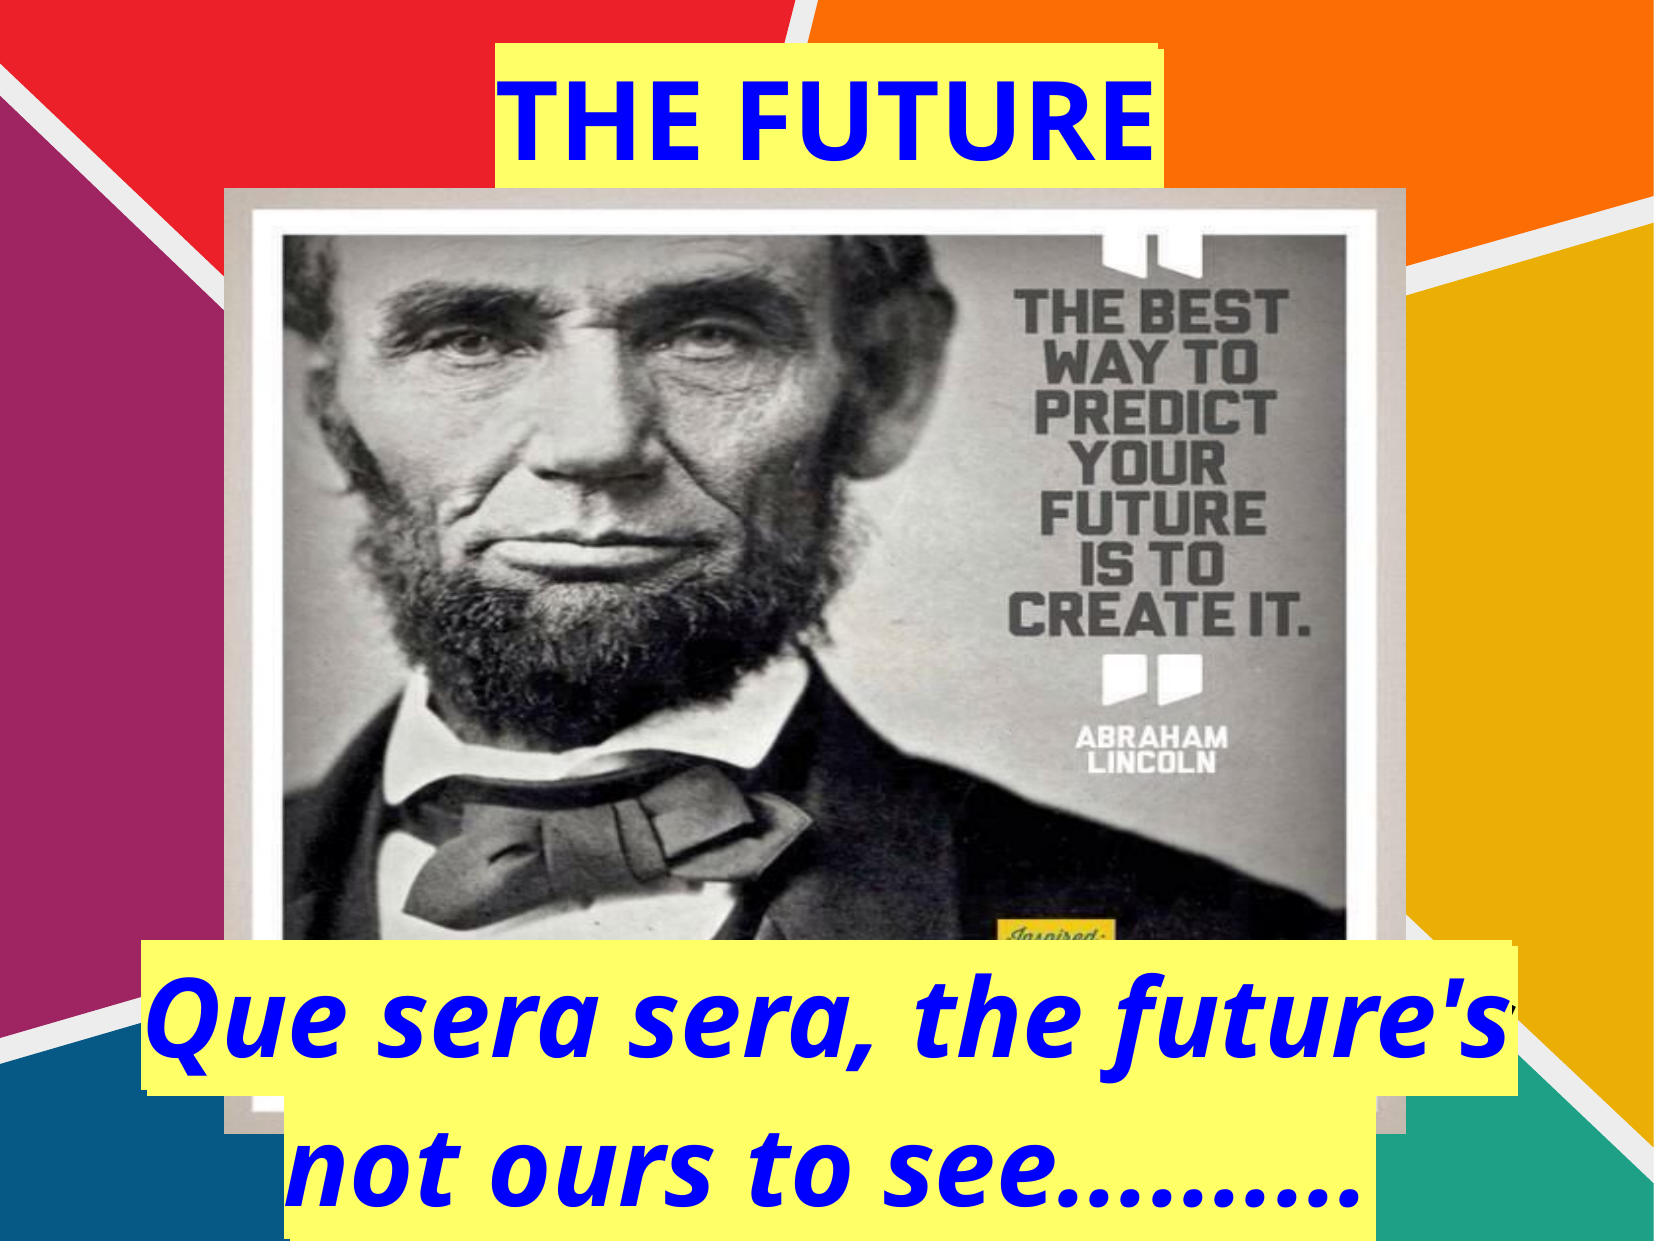

# THE FUTURE
Que sera sera, the future's not ours to see..........